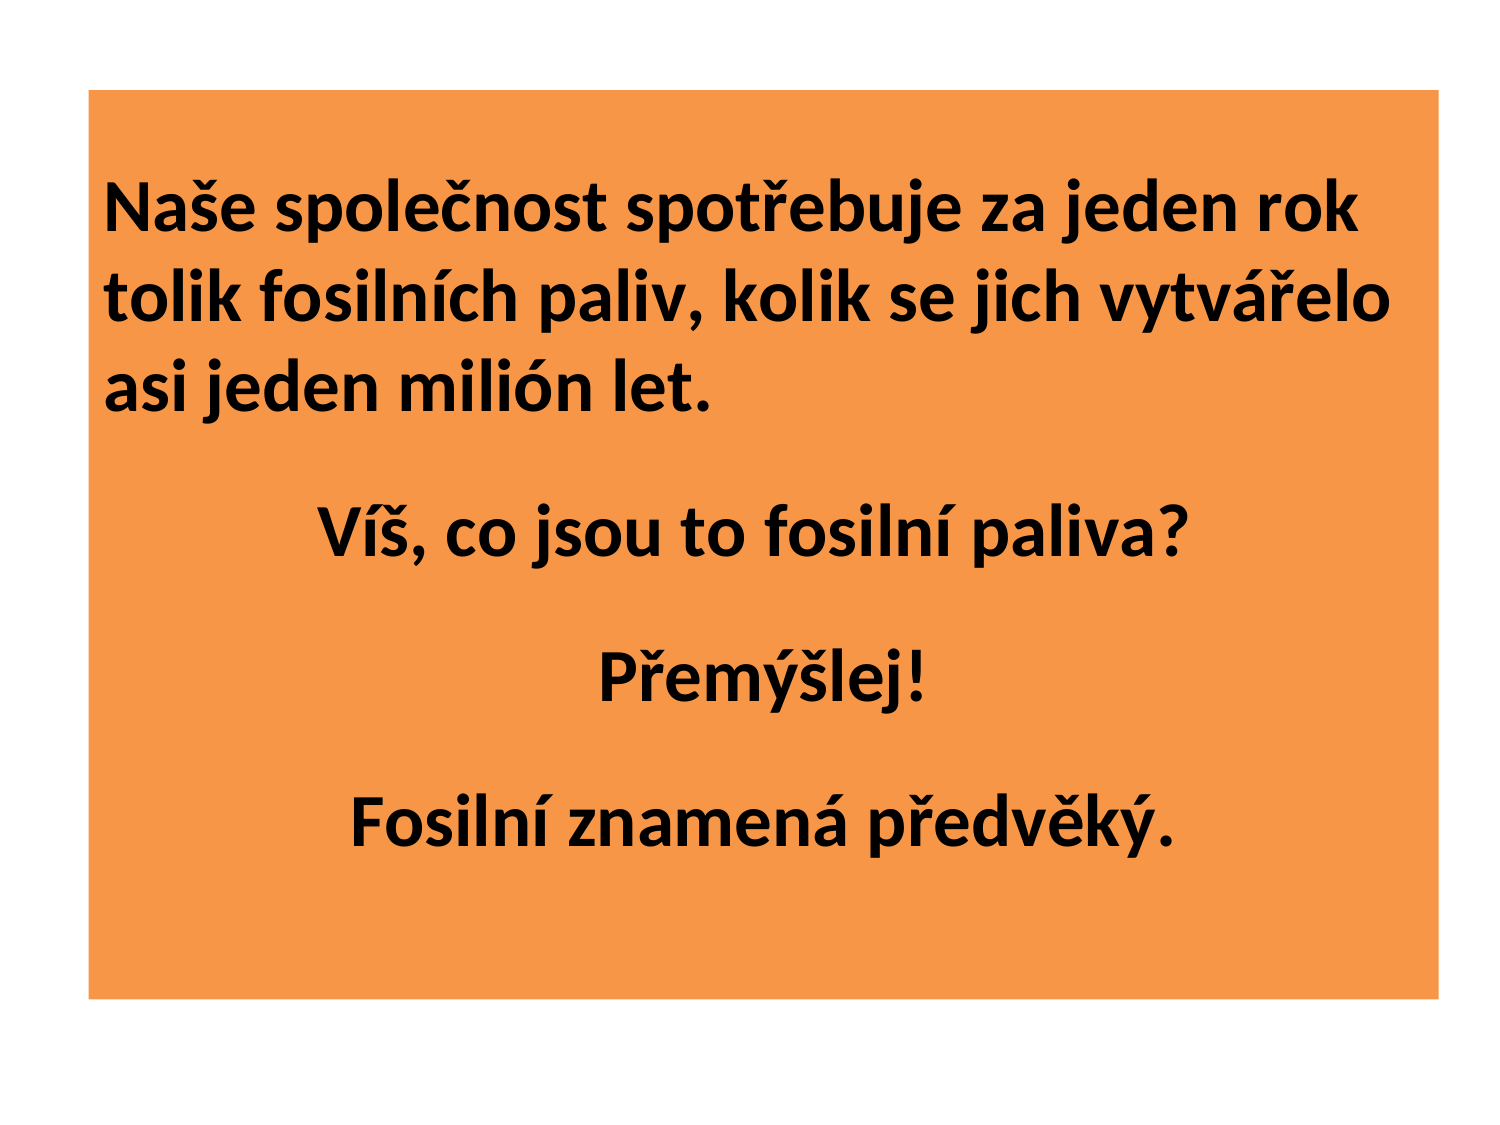

Naše společnost spotřebuje za jeden rok tolik fosilních paliv, kolik se jich vytvářelo asi jeden milión let.
Víš, co jsou to fosilní paliva?
Přemýšlej!
Fosilní znamená předvěký.